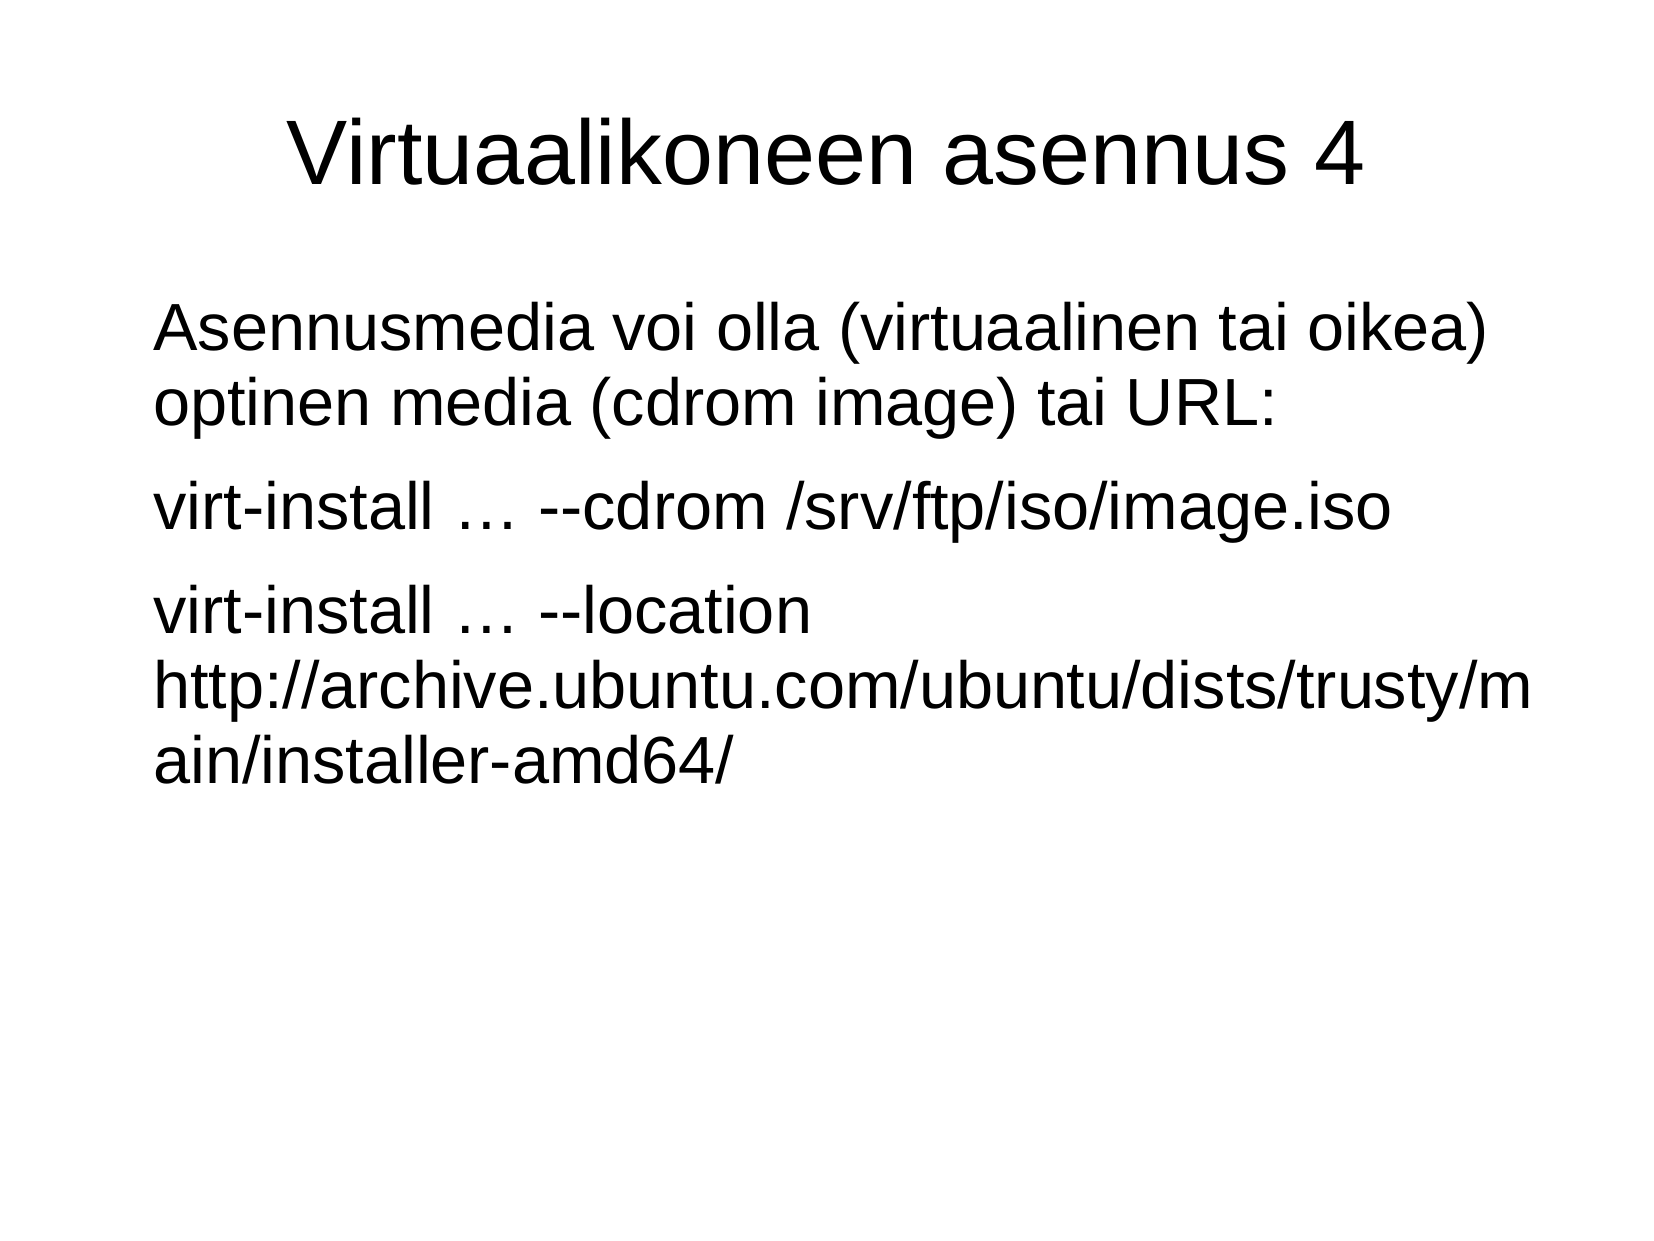

# Virtuaalikoneen asennus 4
Asennusmedia voi olla (virtuaalinen tai oikea) optinen media (cdrom image) tai URL:
virt-install … --cdrom /srv/ftp/iso/image.iso
virt-install … --location http://archive.ubuntu.com/ubuntu/dists/trusty/main/installer-amd64/